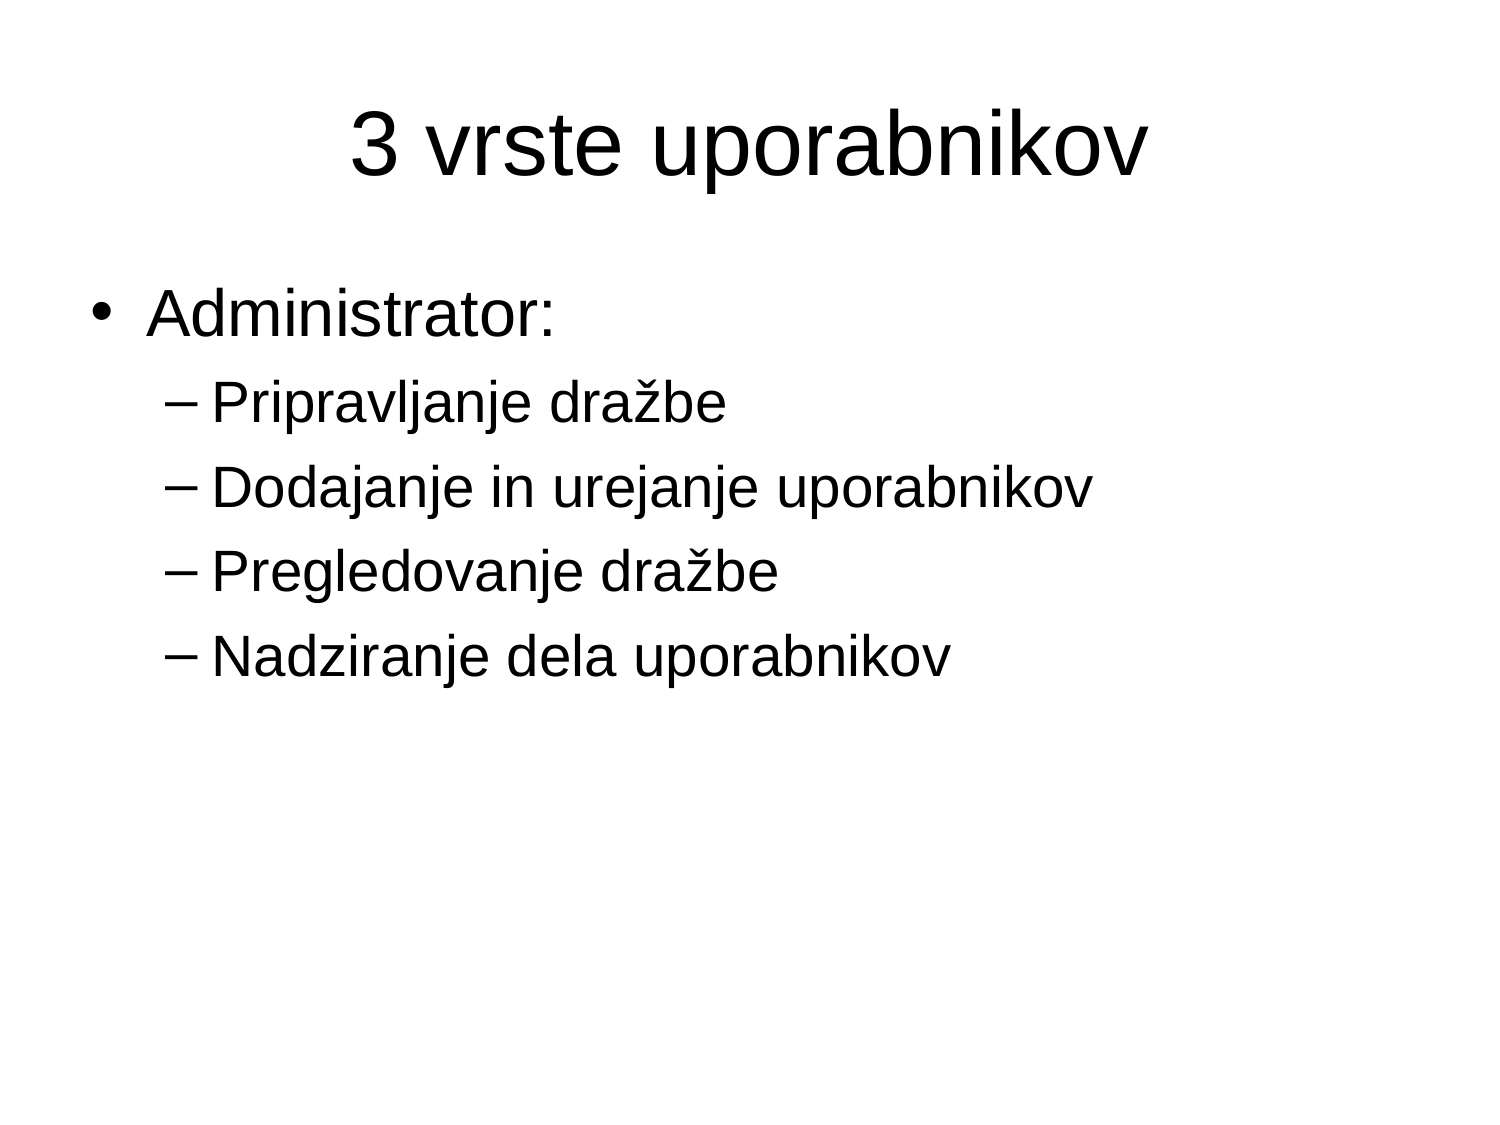

# 3 vrste uporabnikov
Administrator:
Pripravljanje dražbe
Dodajanje in urejanje uporabnikov
Pregledovanje dražbe
Nadziranje dela uporabnikov